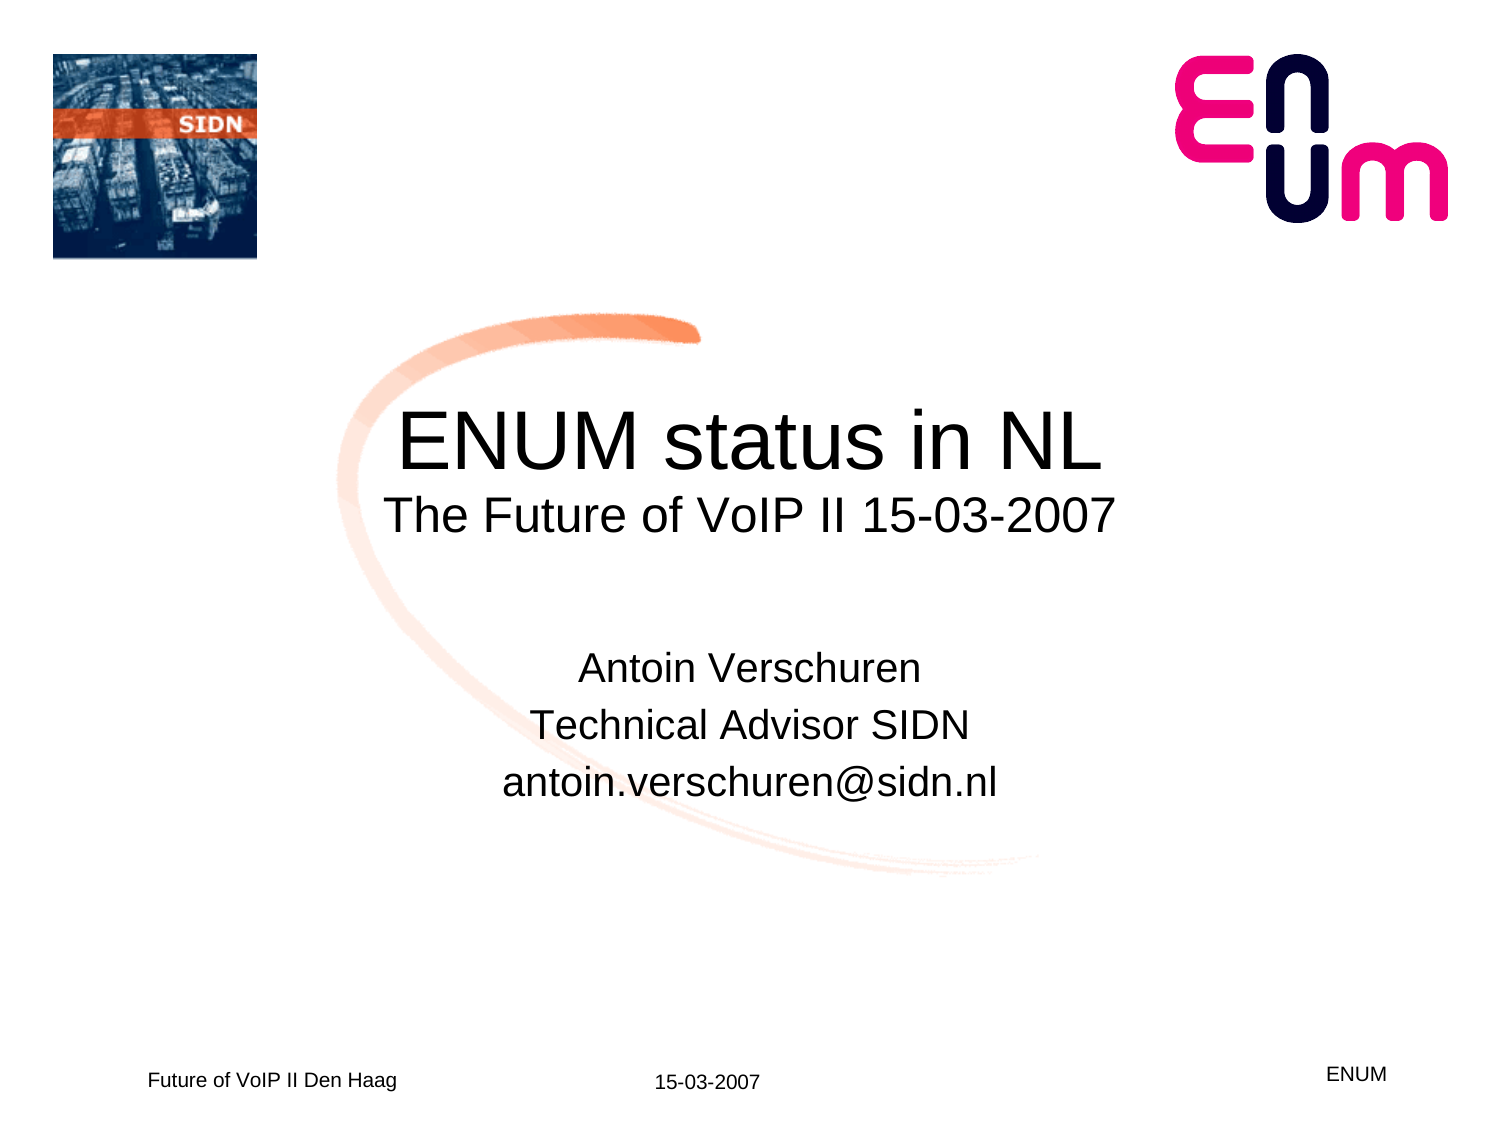

# ENUM status in NL The Future of VoIP II 15-03-2007
Antoin Verschuren
Technical Advisor SIDN
antoin.verschuren@sidn.nl